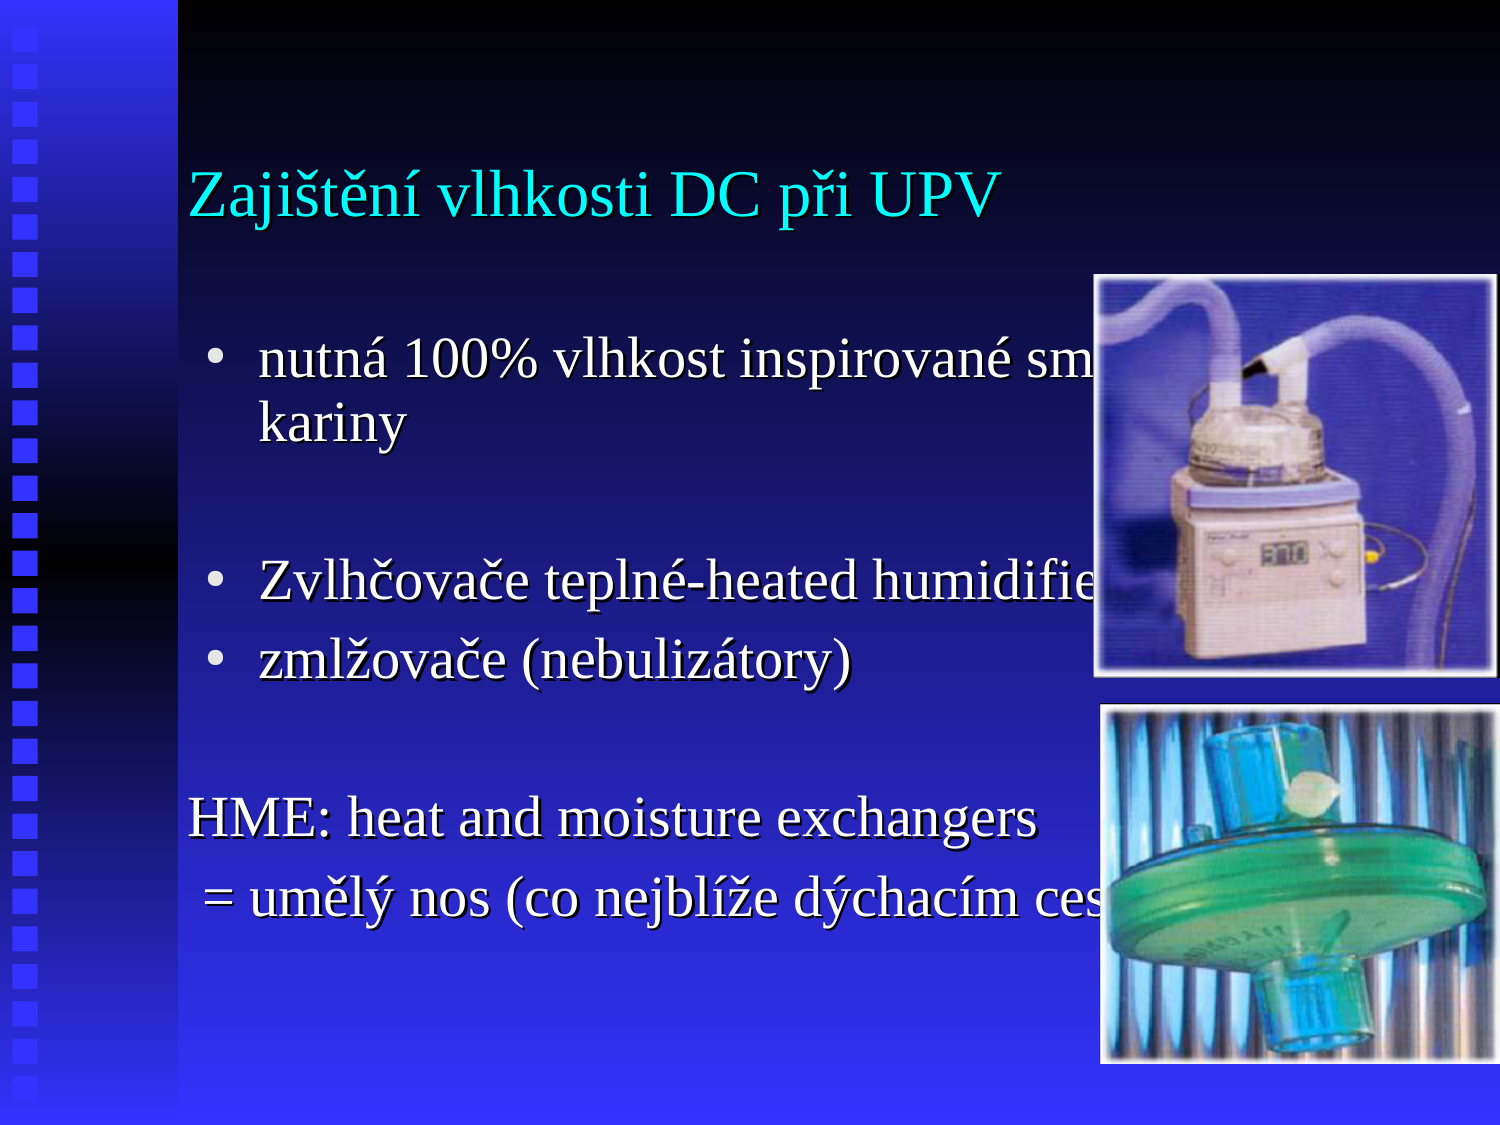

# Zajištění vlhkosti DC při UPV
nutná 100% vlhkost inspirované směsi na úrovni kariny
Zvlhčovače teplné-heated humidifiers
zmlžovače (nebulizátory)
HME: heat and moisture exchangers
 = umělý nos (co nejblíže dýchacím cestám pacienta)